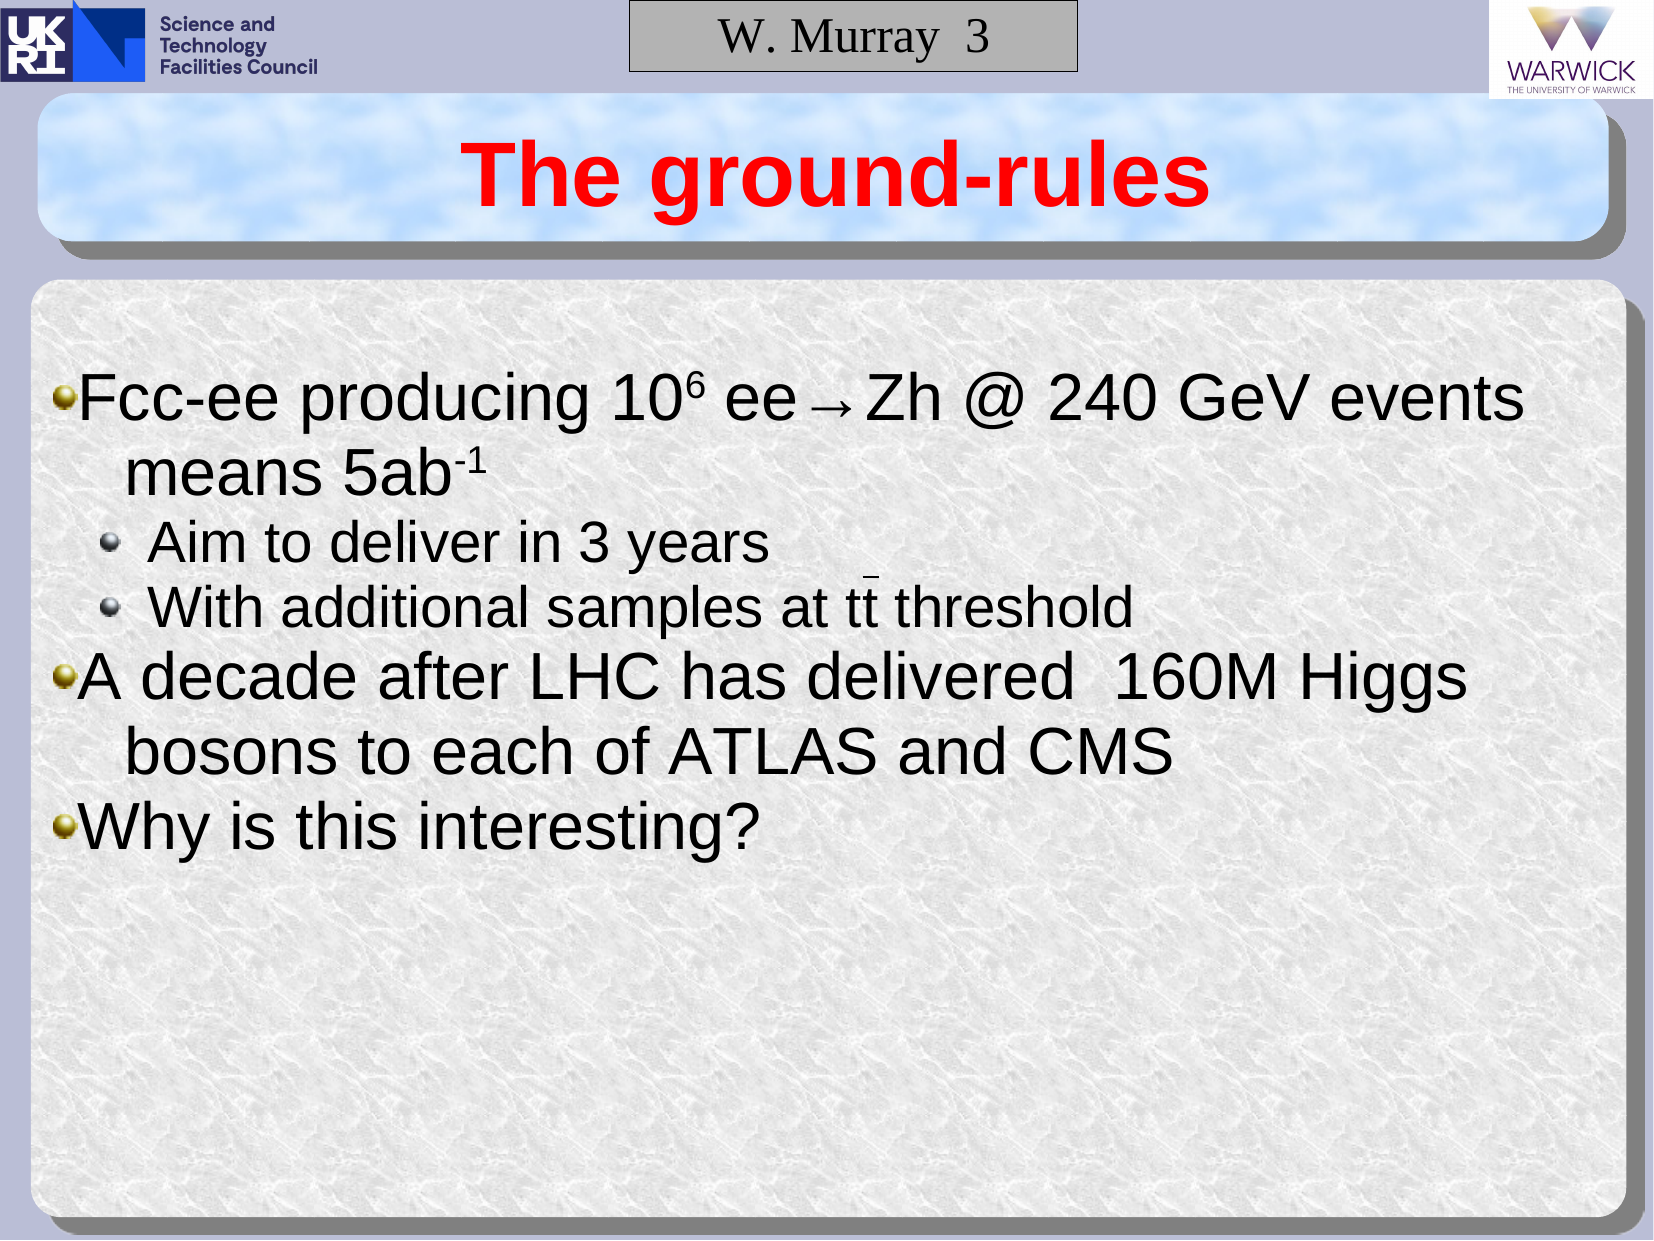

# The ground-rules
Fcc-ee producing 106 ee→Zh @ 240 GeV events means 5ab-1
Aim to deliver in 3 years
With additional samples at tt threshold
A decade after LHC has delivered 160M Higgs bosons to each of ATLAS and CMS
Why is this interesting?